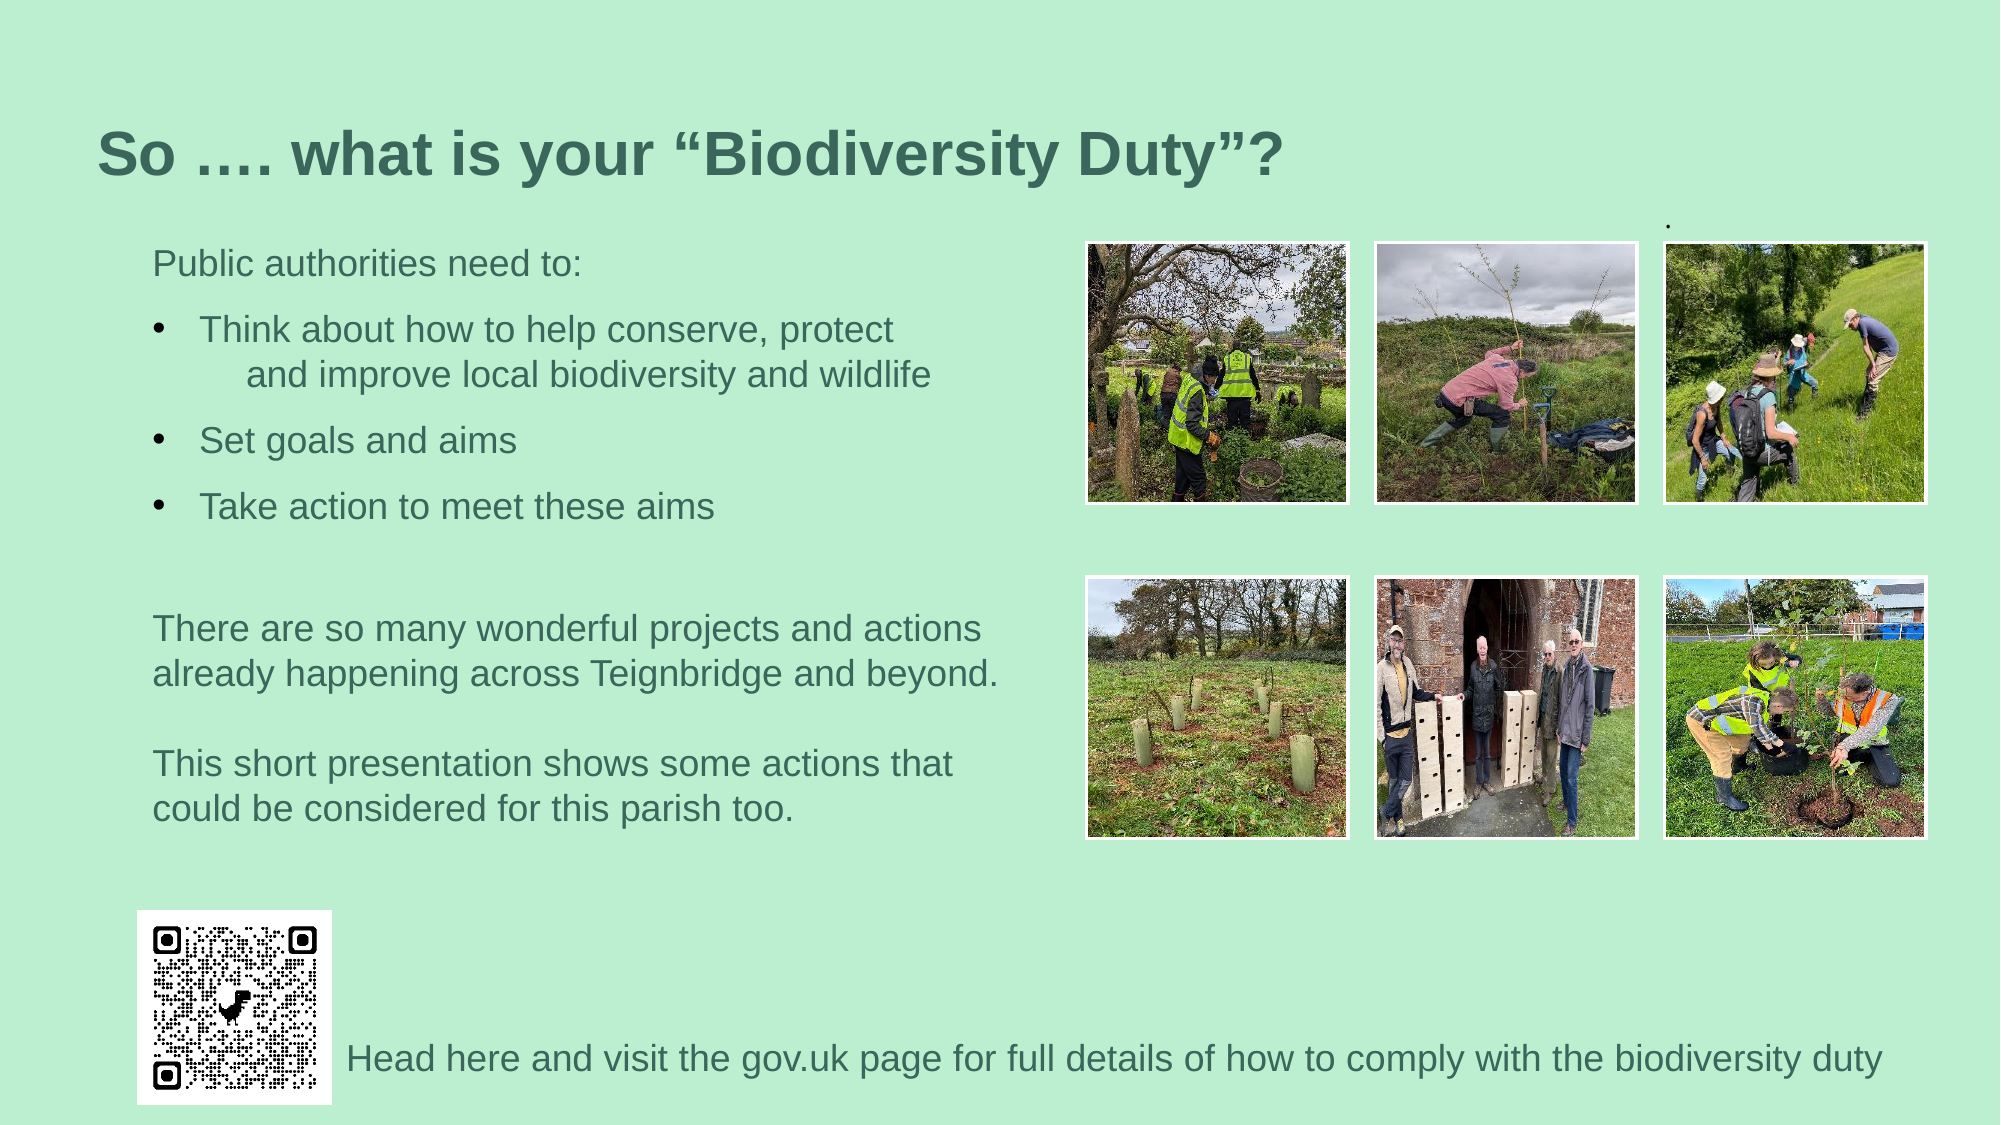

# So …. what is your “Biodiversity Duty”?
.
.
.
.
.
.
Public authorities need to:
Think about how to help conserve, protect and improve local biodiversity and wildlife
Set goals and aims
Take action to meet these aims
There are so many wonderful projects and actions already happening across Teignbridge and beyond.
This short presentation shows some actions that could be considered for this parish too.
Head here and visit the gov.uk page for full details of how to comply with the biodiversity duty